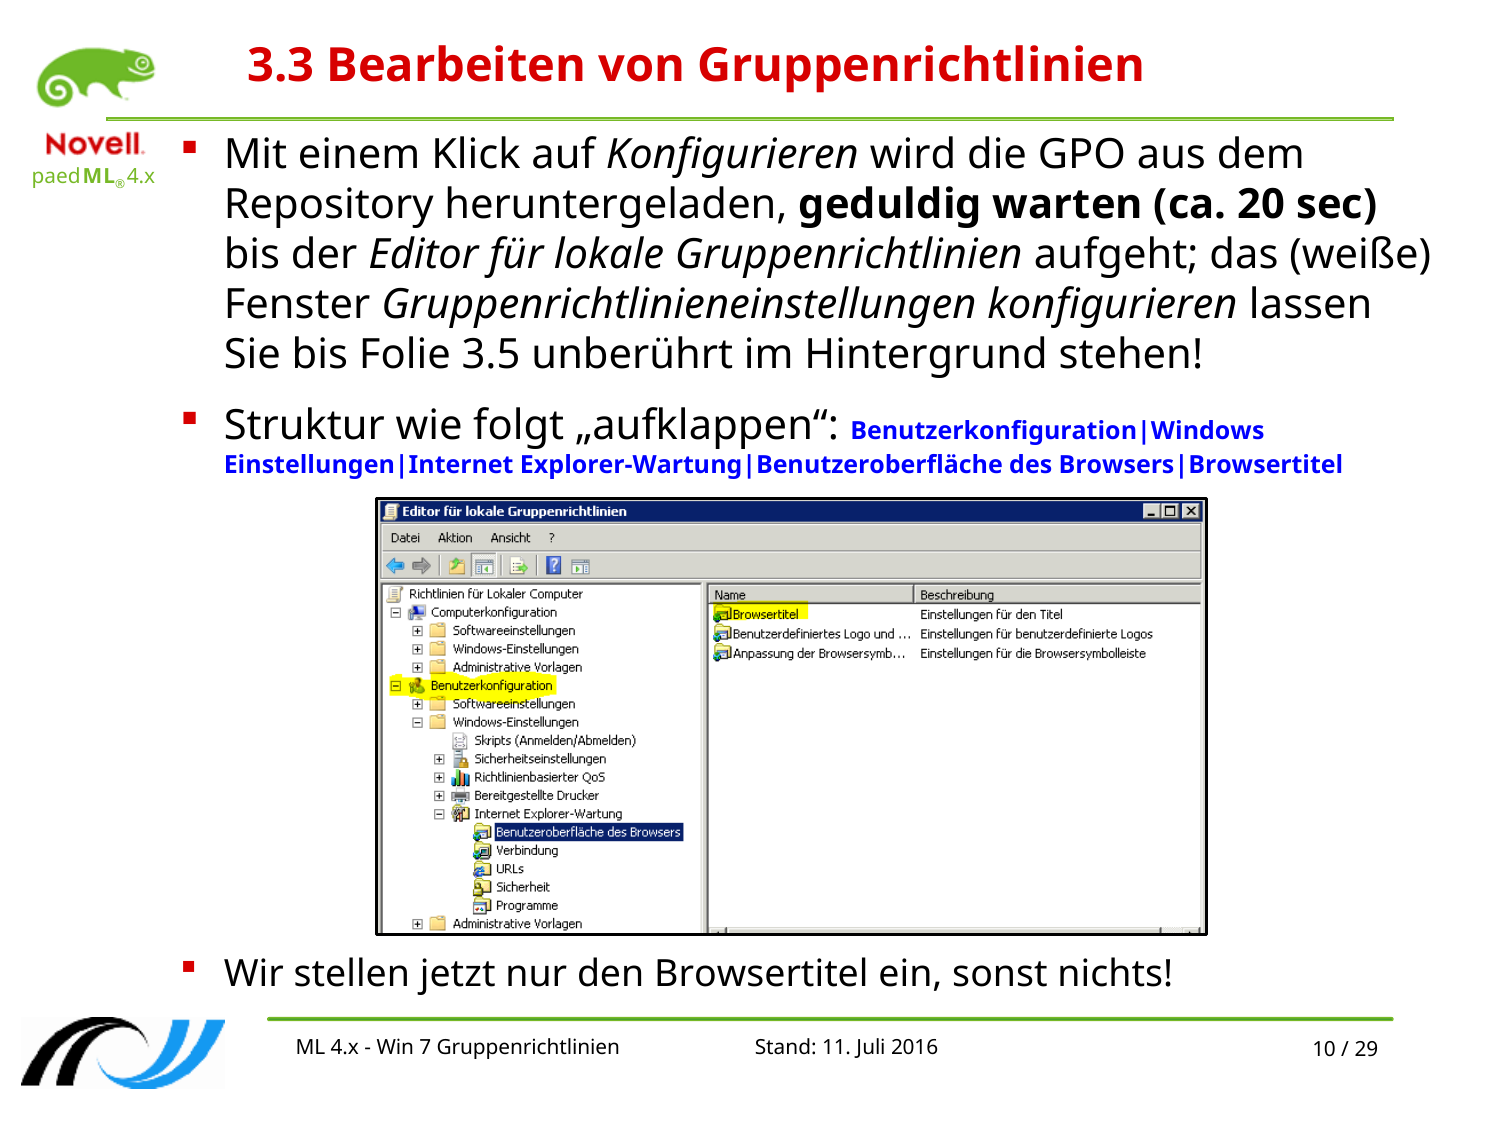

# 3.3 Bearbeiten von Gruppenrichtlinien
Mit einem Klick auf Konfigurieren wird die GPO aus dem Repository heruntergeladen, geduldig warten (ca. 20 sec) bis der Editor für lokale Gruppenrichtlinien aufgeht; das (weiße) Fenster Gruppenrichtlinieneinstellungen konfigurieren lassen Sie bis Folie 3.5 unberührt im Hintergrund stehen!
Struktur wie folgt „aufklappen“: Benutzerkonfiguration|Windows Einstellungen|Internet Explorer-Wartung|Benutzeroberfläche des Browsers|Browsertitel
Wir stellen jetzt nur den Browsertitel ein, sonst nichts!
ML 4.x - Win 7 Gruppenrichtlinien
11. Juli 2016
10